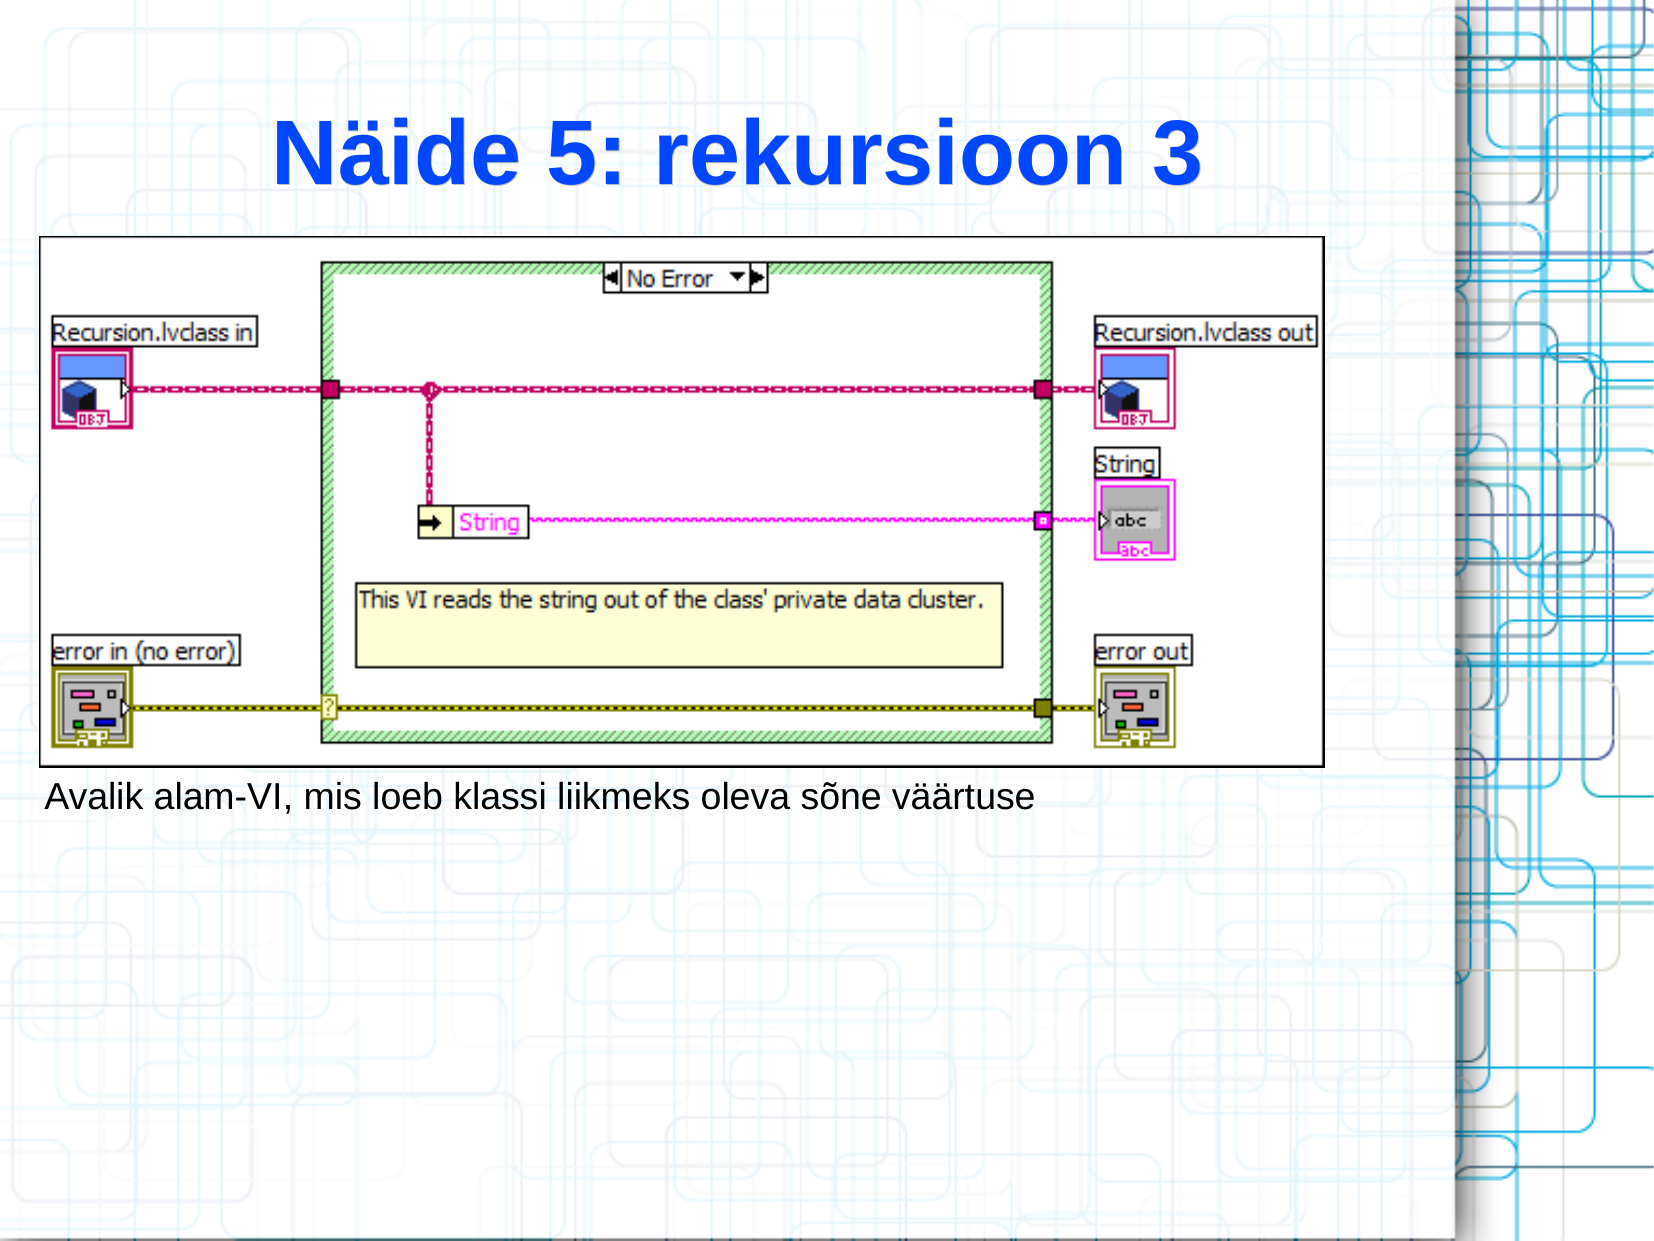

# Näide 5: rekursioon 3
Avalik alam-VI, mis loeb klassi liikmeks oleva sõne väärtuse